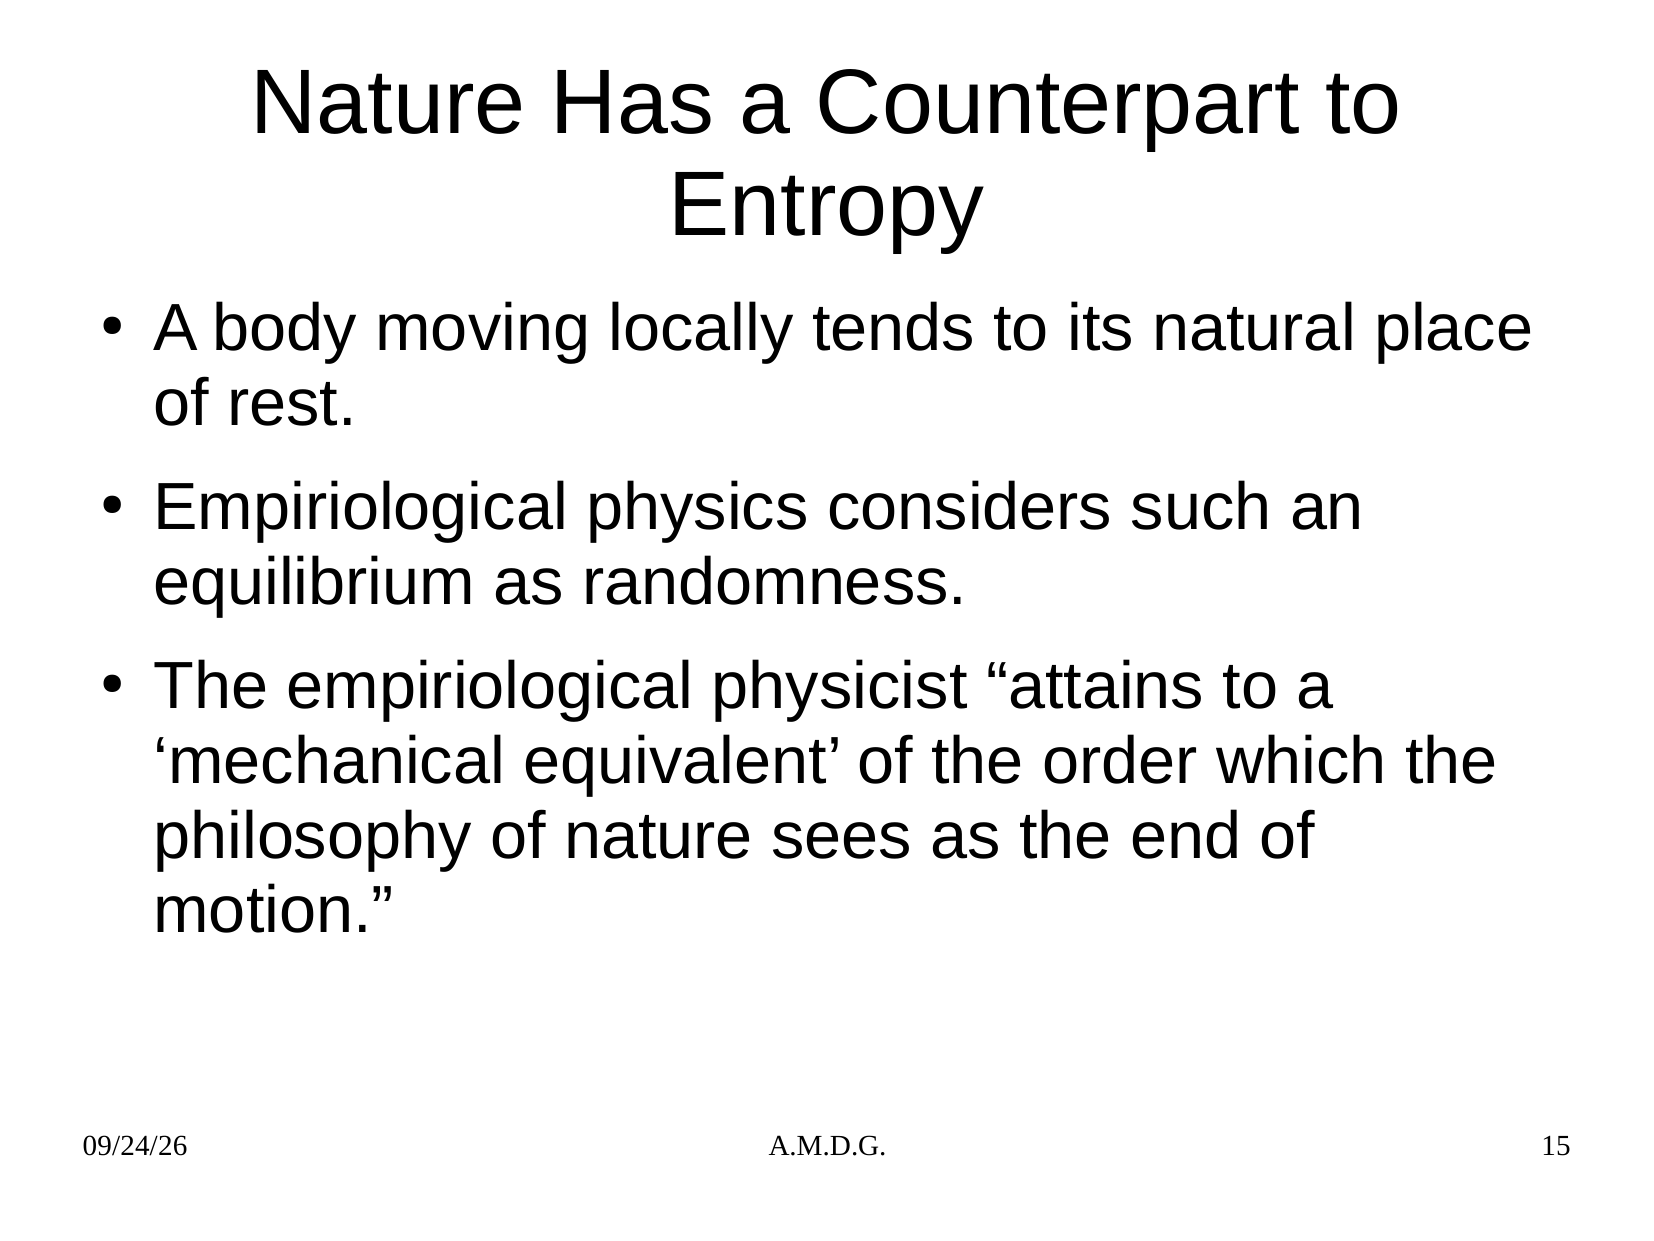

# Nature Has a Counterpart to Entropy
A body moving locally tends to its natural place of rest.
Empiriological physics considers such an equilibrium as randomness.
The empiriological physicist “attains to a ‘mechanical equivalent’ of the order which the philosophy of nature sees as the end of motion.”
A.M.D.G.
15